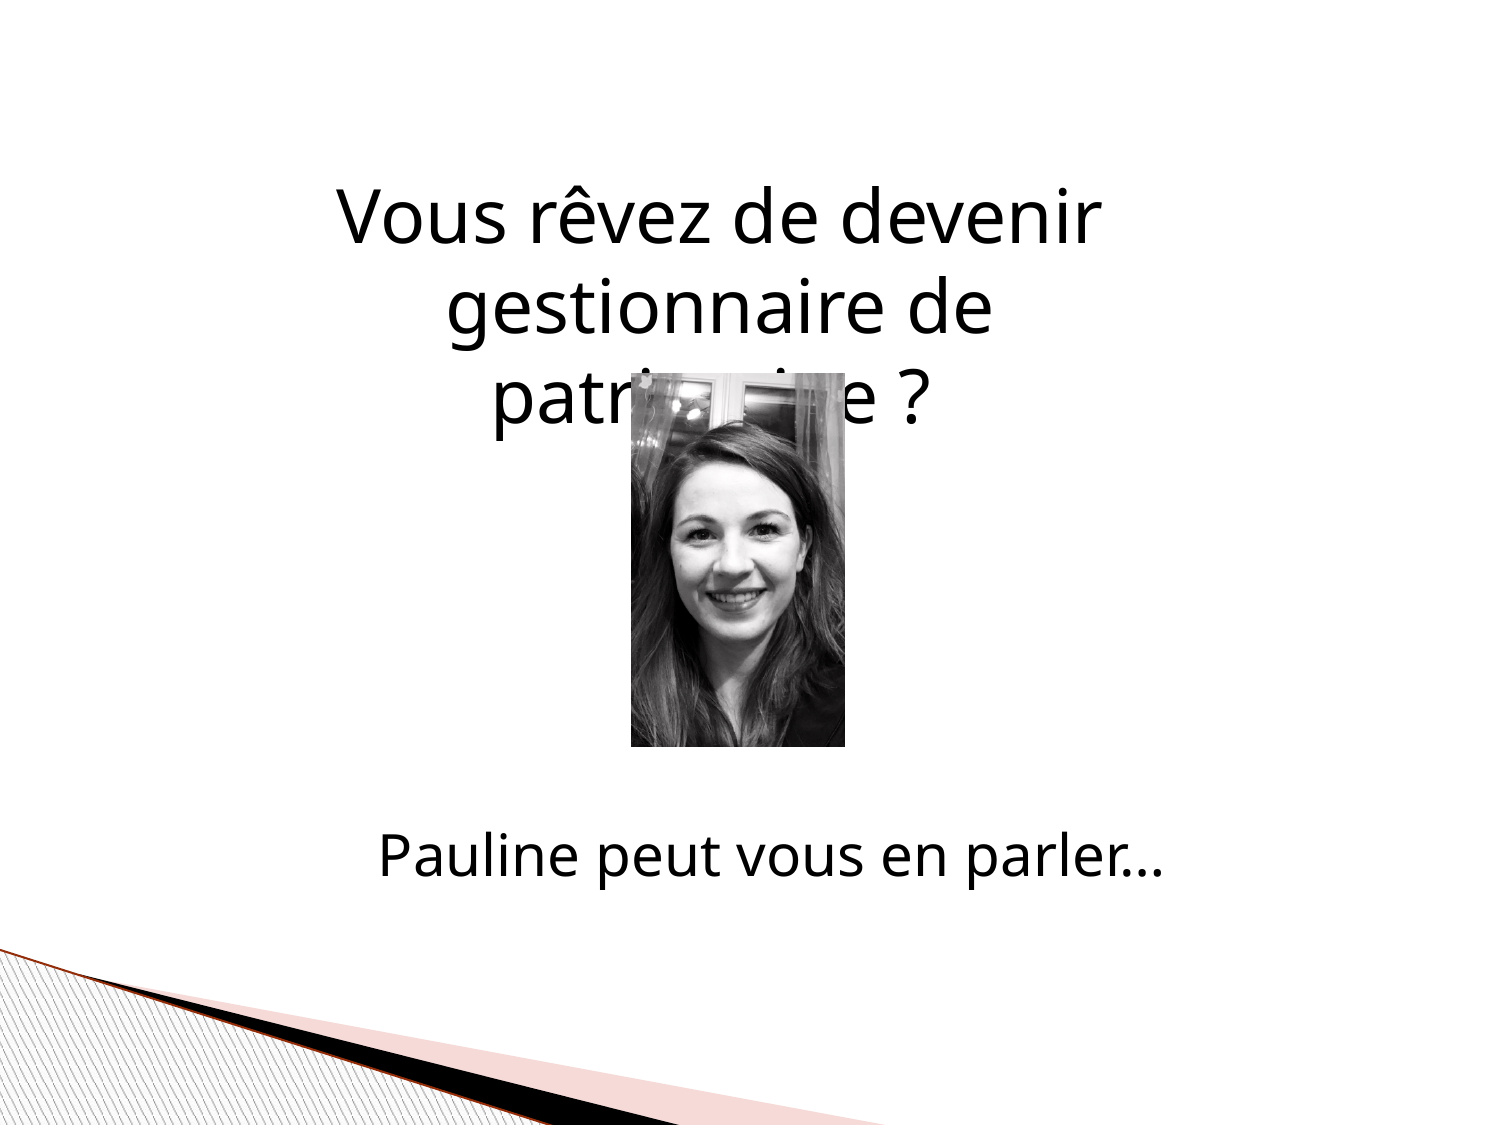

Vous rêvez de devenir gestionnaire de patrimoine ?
Pauline peut vous en parler…